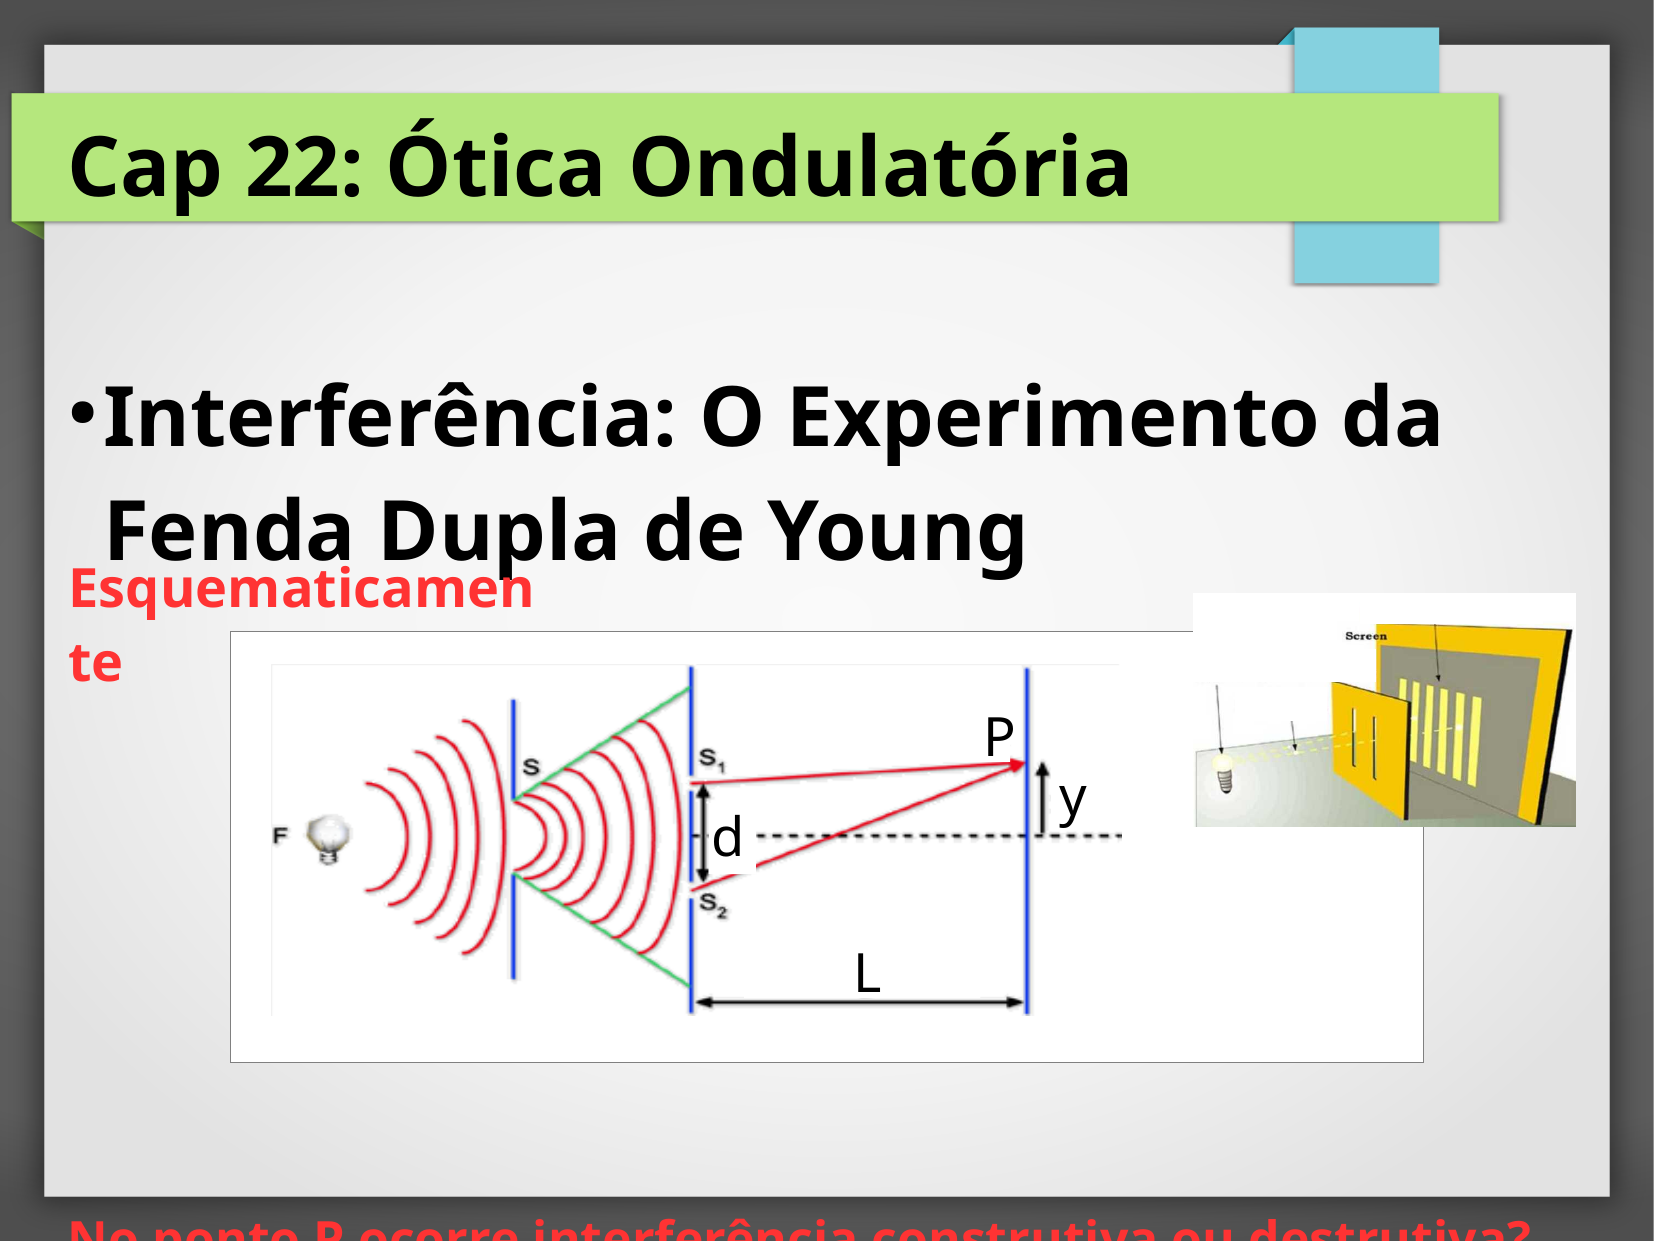

Cap 22: Ótica Ondulatória
Interferência: O Experimento da
Fenda Dupla de Young
No ponto P ocorre interferência construtiva ou destrutiva?
Esquematicamente
P
y
d
L